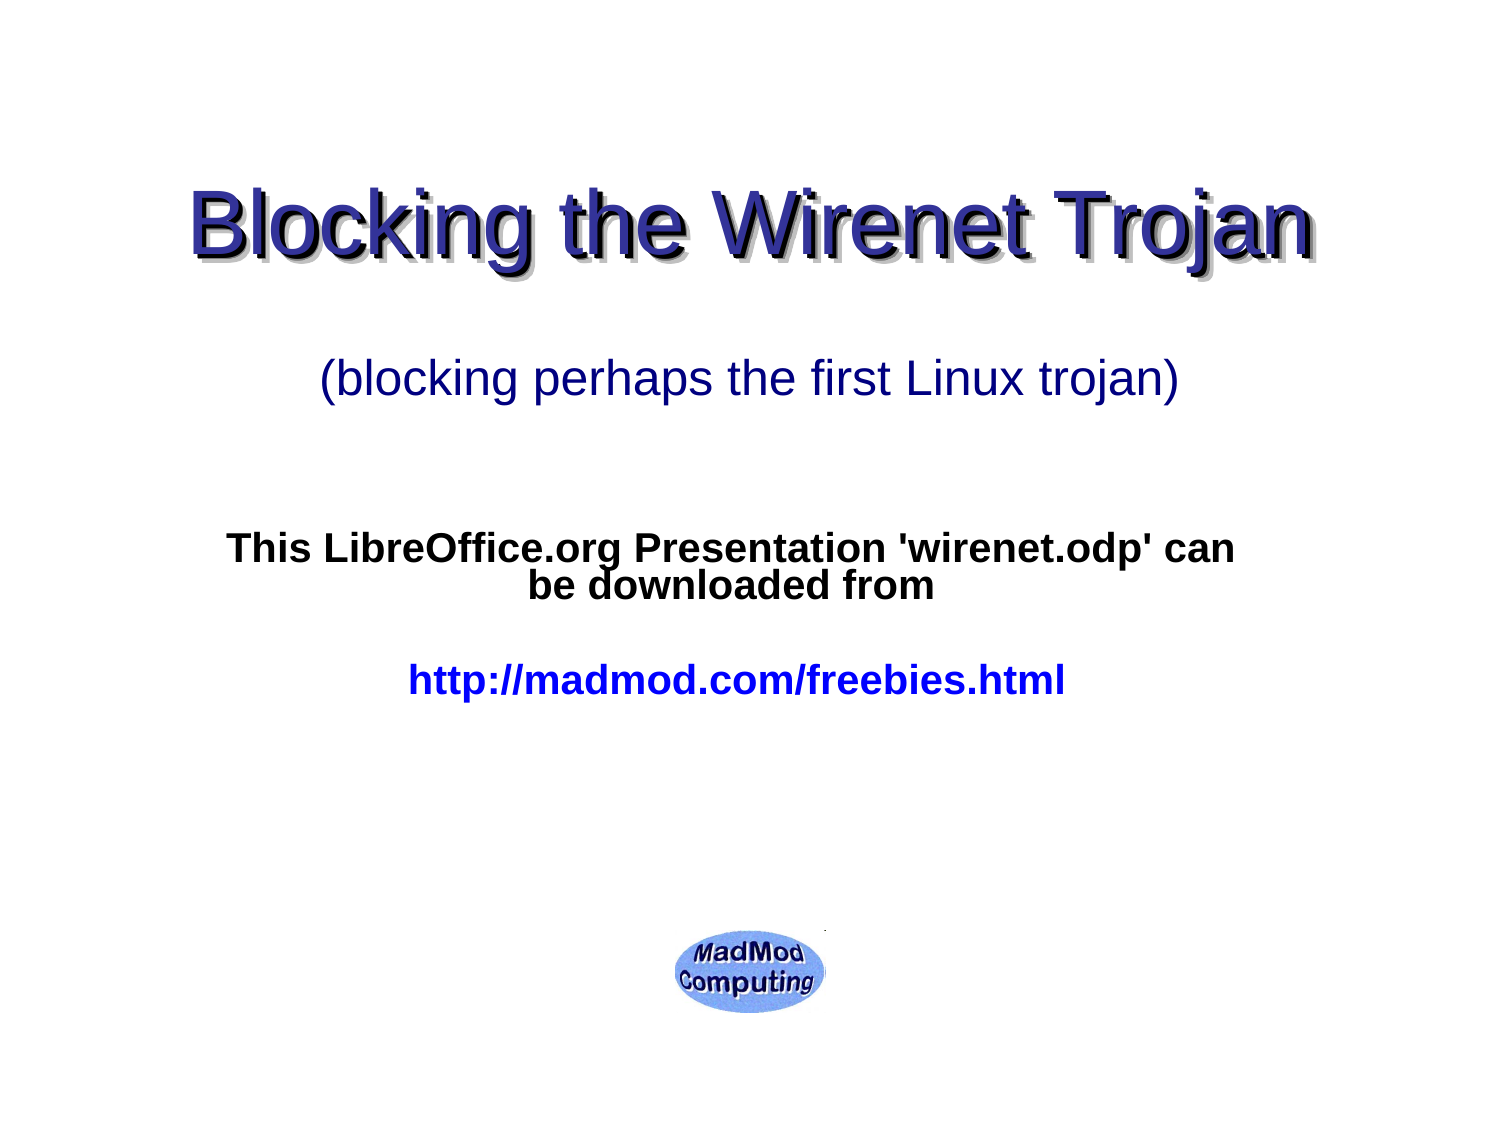

# Blocking the Wirenet Trojan
(blocking perhaps the first Linux trojan)
This LibreOffice.org Presentation 'wirenet.odp' can be downloaded from
 http://madmod.com/freebies.html